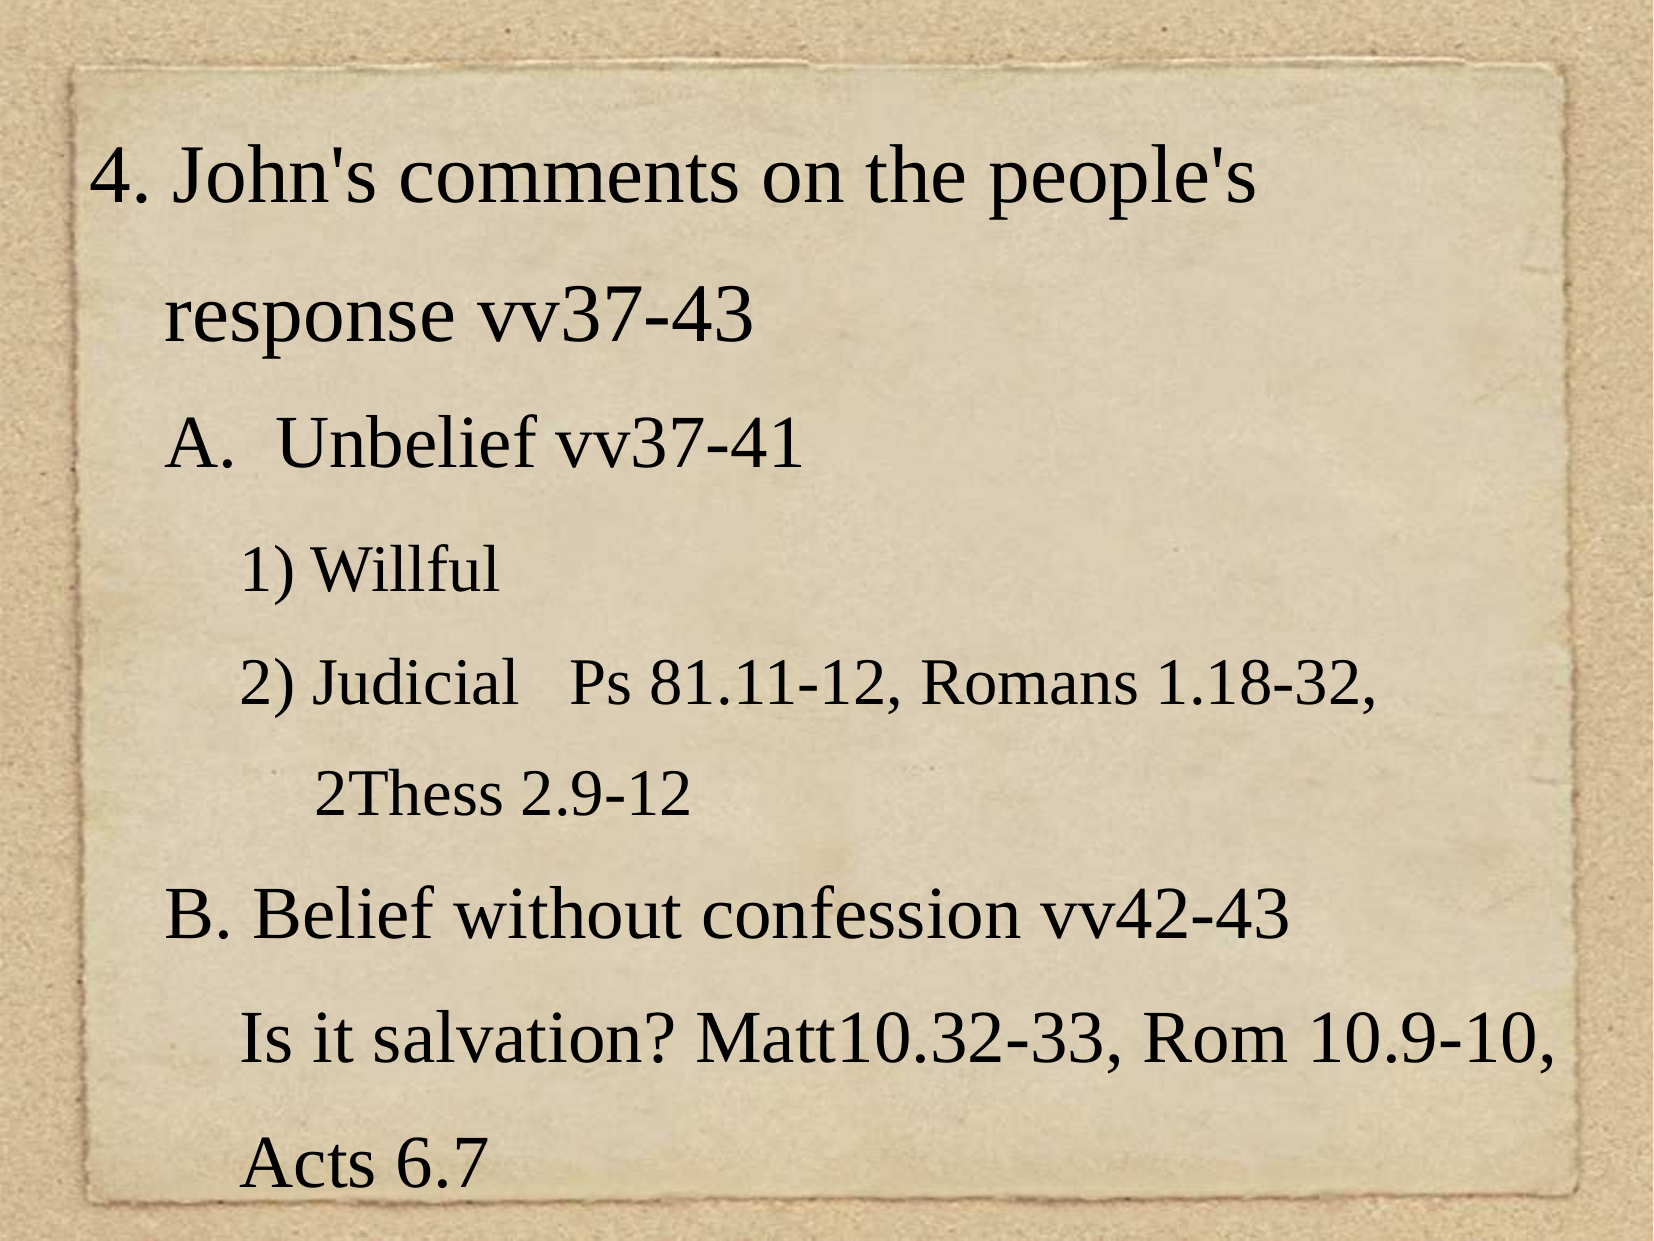

4. John's comments on the people's 					response vv37-43
	A. Unbelief vv37-41
		1) Willful
		2) Judicial Ps 81.11-12, Romans 1.18-32, 					2Thess 2.9-12
	B. Belief without confession vv42-43
		Is it salvation? Matt10.32-33, Rom 10.9-10,
		Acts 6.7